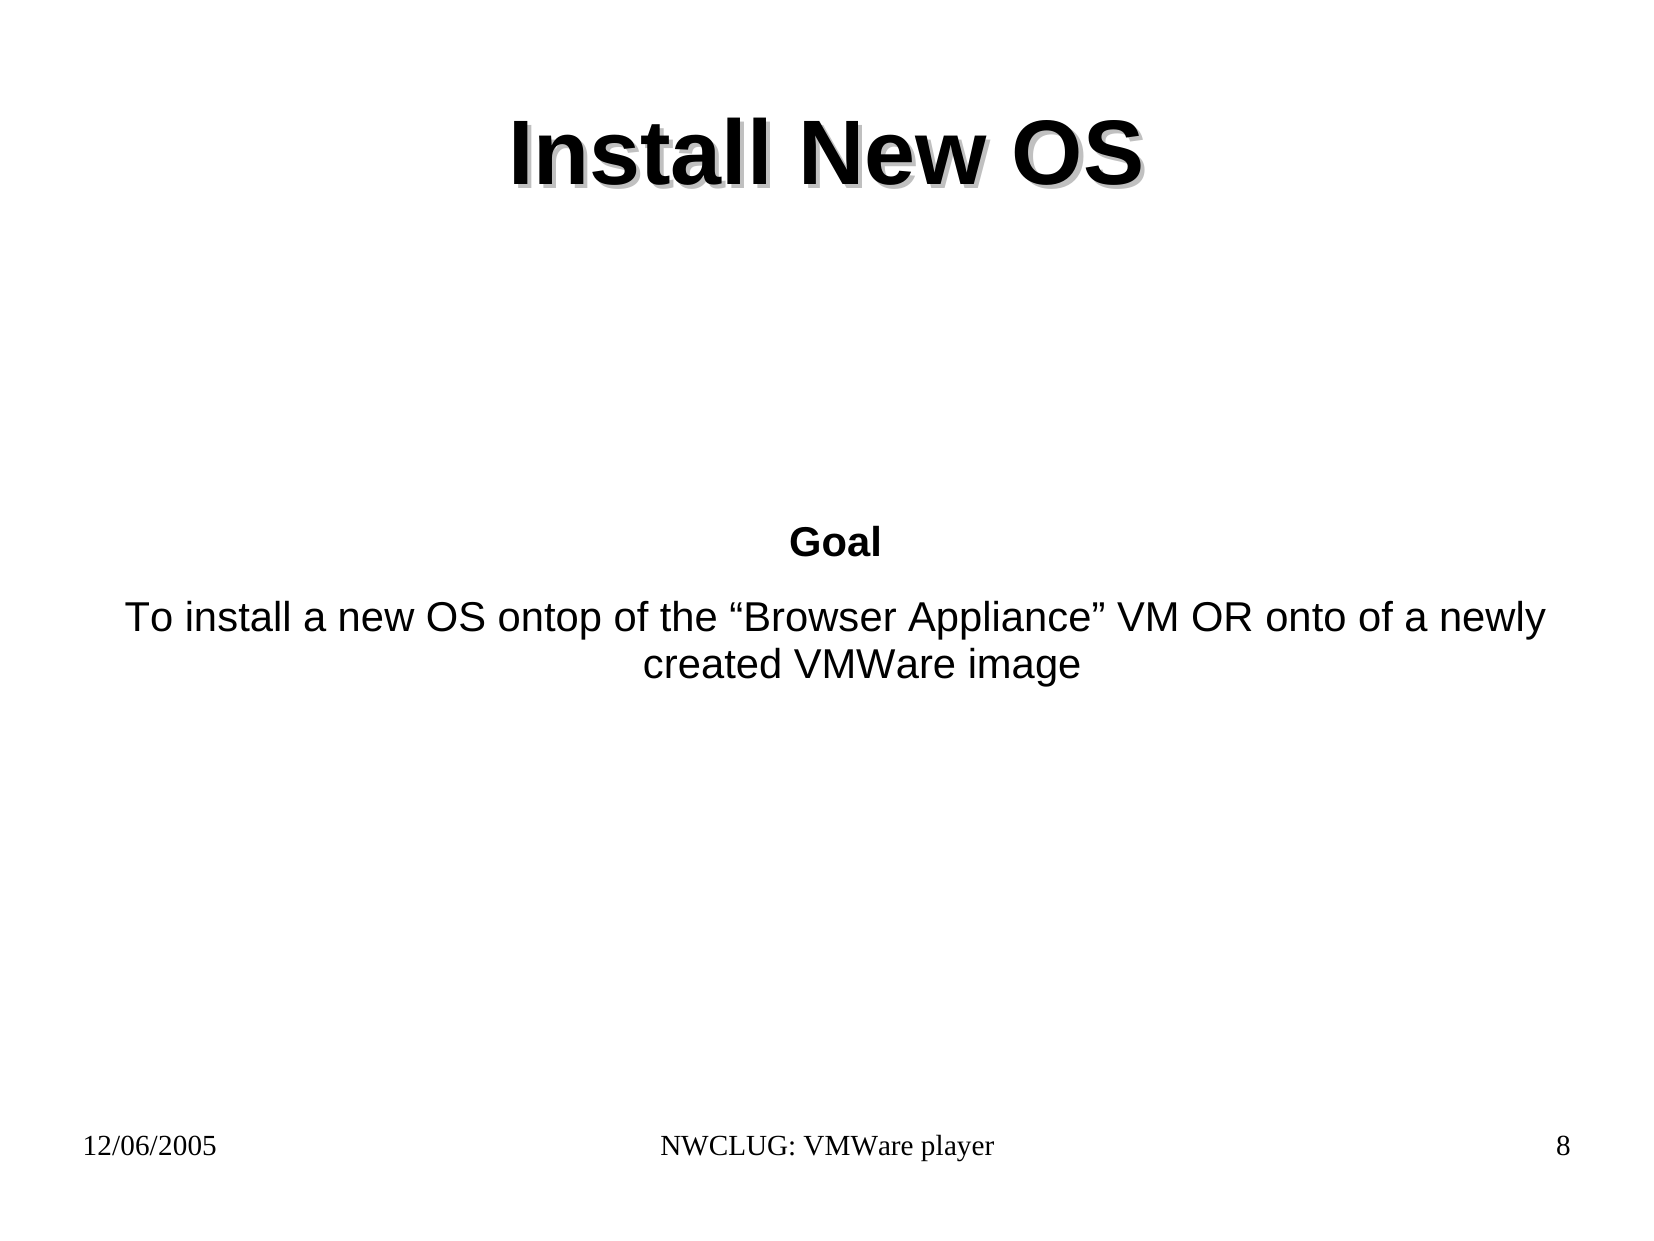

# Install New OS
Goal
To install a new OS ontop of the “Browser Appliance” VM OR onto of a newly created VMWare image
12/06/2005
NWCLUG: VMWare player
8